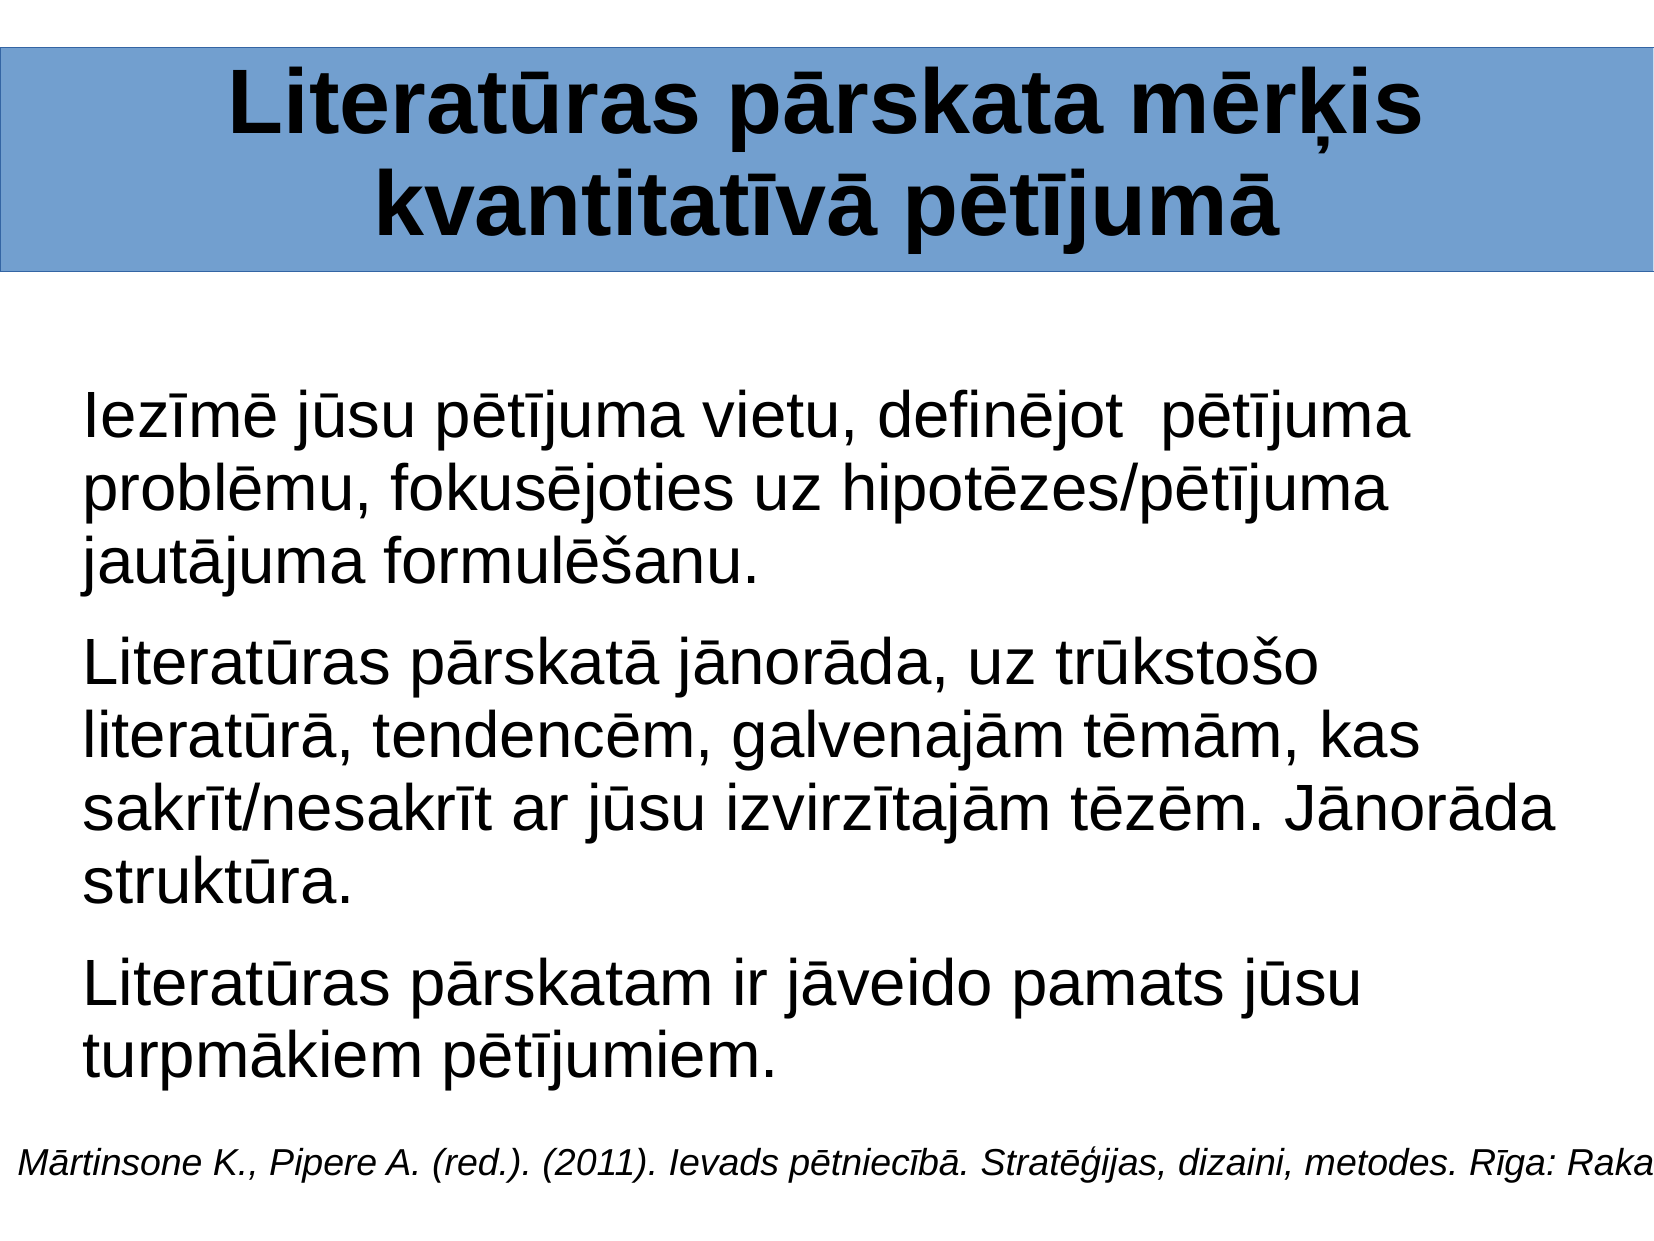

# Literatūras pārskata mērķis kvantitatīvā pētījumā
Iezīmē jūsu pētījuma vietu, definējot pētījuma problēmu, fokusējoties uz hipotēzes/pētījuma jautājuma formulēšanu.
Literatūras pārskatā jānorāda, uz trūkstošo literatūrā, tendencēm, galvenajām tēmām, kas sakrīt/nesakrīt ar jūsu izvirzītajām tēzēm. Jānorāda struktūra.
Literatūras pārskatam ir jāveido pamats jūsu turpmākiem pētījumiem.
Mārtinsone K., Pipere A. (red.). (2011). Ievads pētniecībā. Stratēģijas, dizaini, metodes. Rīga: Raka